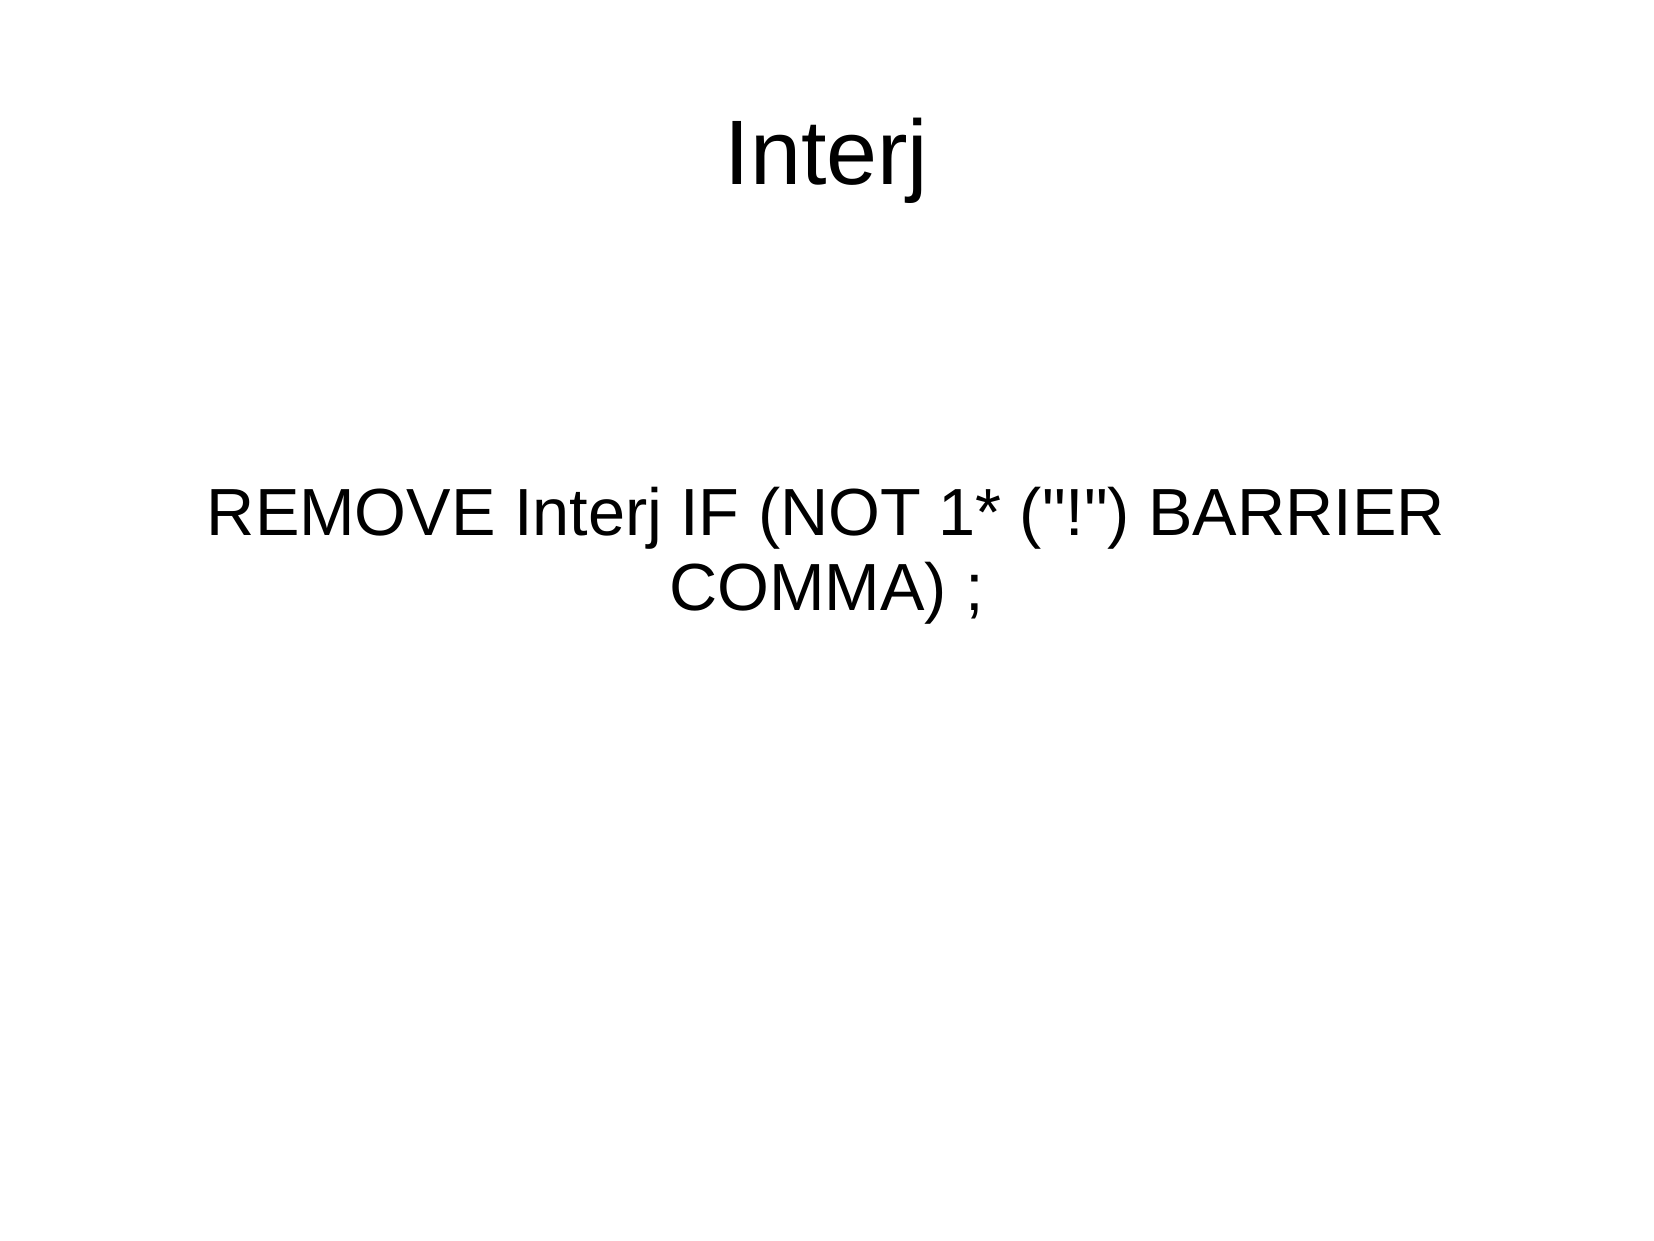

# Interj
REMOVE Interj IF (NOT 1* ("!") BARRIER COMMA) ;